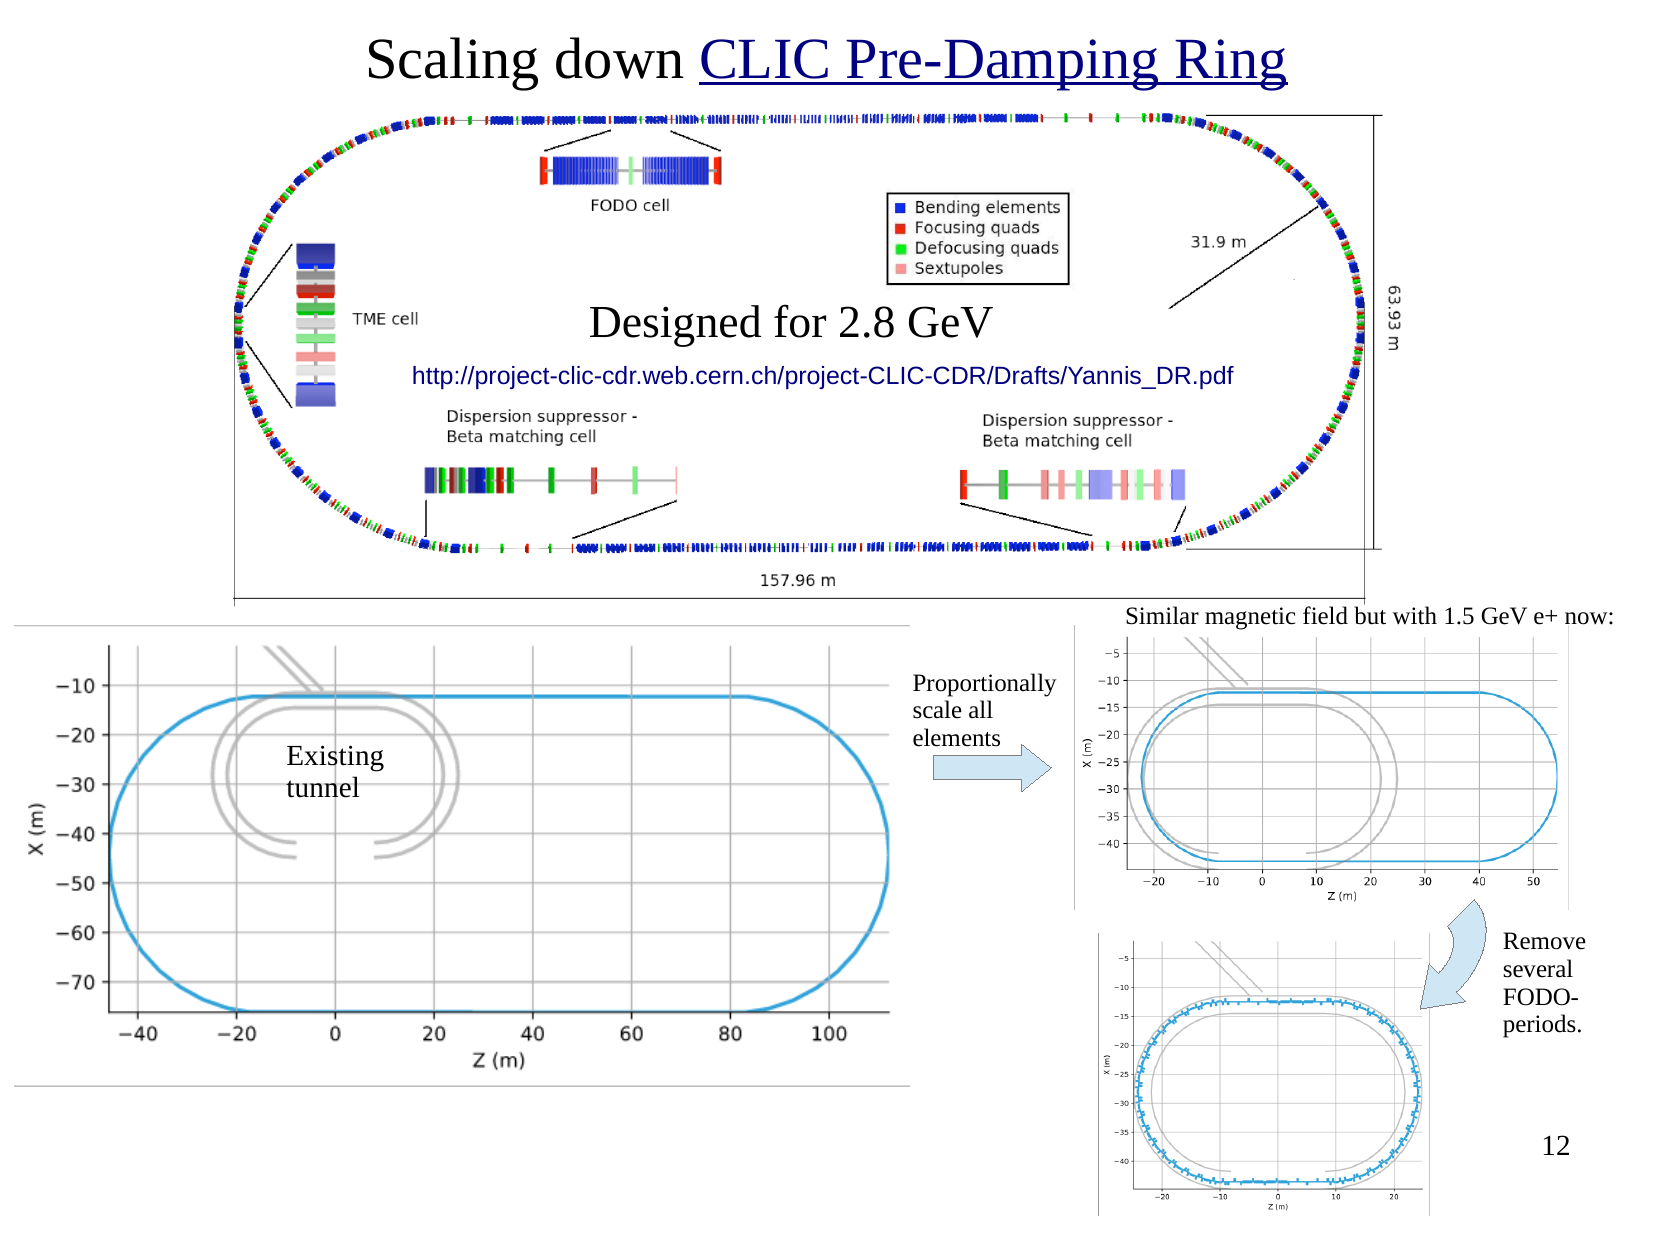

# Scaling down CLIC Pre-Damping Ring
Designed for 2.8 GeV
http://project-clic-cdr.web.cern.ch/project-CLIC-CDR/Drafts/Yannis_DR.pdf
Similar magnetic field but with 1.5 GeV e+ now:
Proportionally scale all elements
Existing tunnel
Remove several FODO-periods.
12